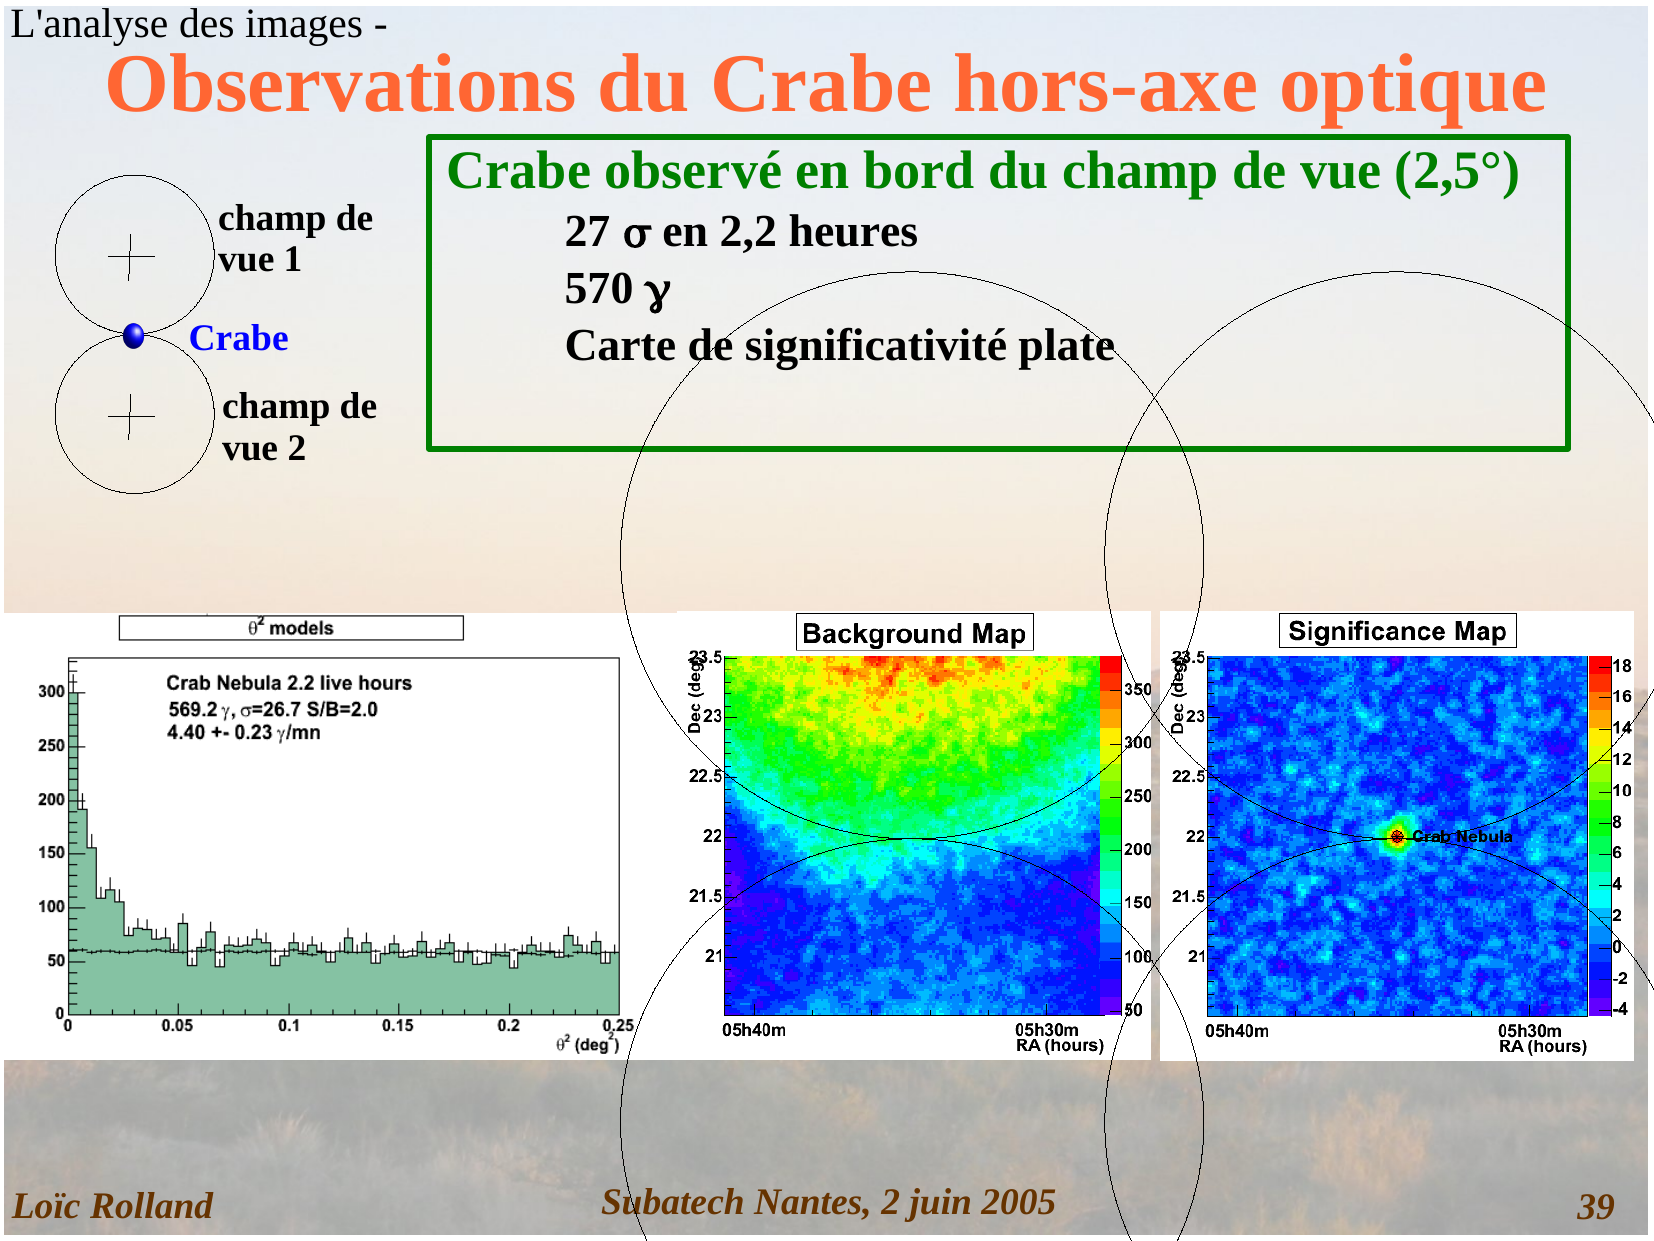

L'analyse des images -
# Observations du Crabe hors-axe optique
Crabe observé en bord du champ de vue (2,5°)
27  en 2,2 heures
570 
Carte de significativité plate
champ de
vue 1
Crabe
champ de
vue 2